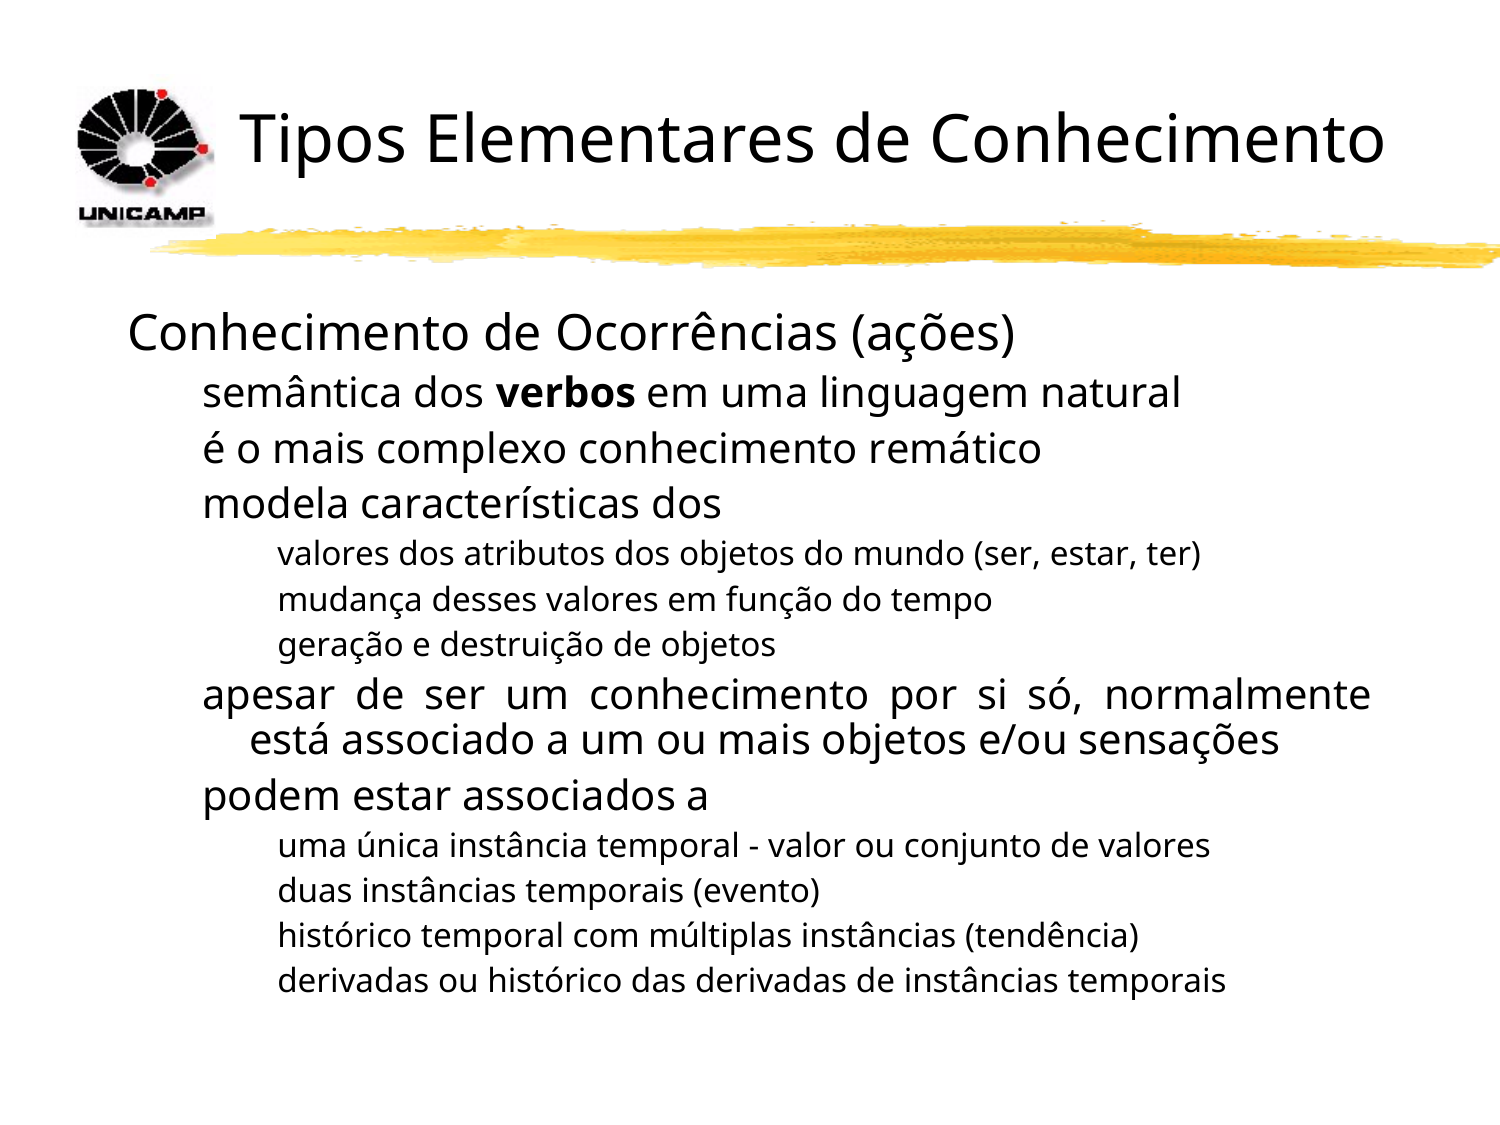

Tipos Elementares de Conhecimento
Conhecimento de Ocorrências (ações)
semântica dos verbos em uma linguagem natural
é o mais complexo conhecimento remático
modela características dos
valores dos atributos dos objetos do mundo (ser, estar, ter)
mudança desses valores em função do tempo
geração e destruição de objetos
apesar de ser um conhecimento por si só, normalmente está associado a um ou mais objetos e/ou sensações
podem estar associados a
uma única instância temporal - valor ou conjunto de valores
duas instâncias temporais (evento)
histórico temporal com múltiplas instâncias (tendência)
derivadas ou histórico das derivadas de instâncias temporais